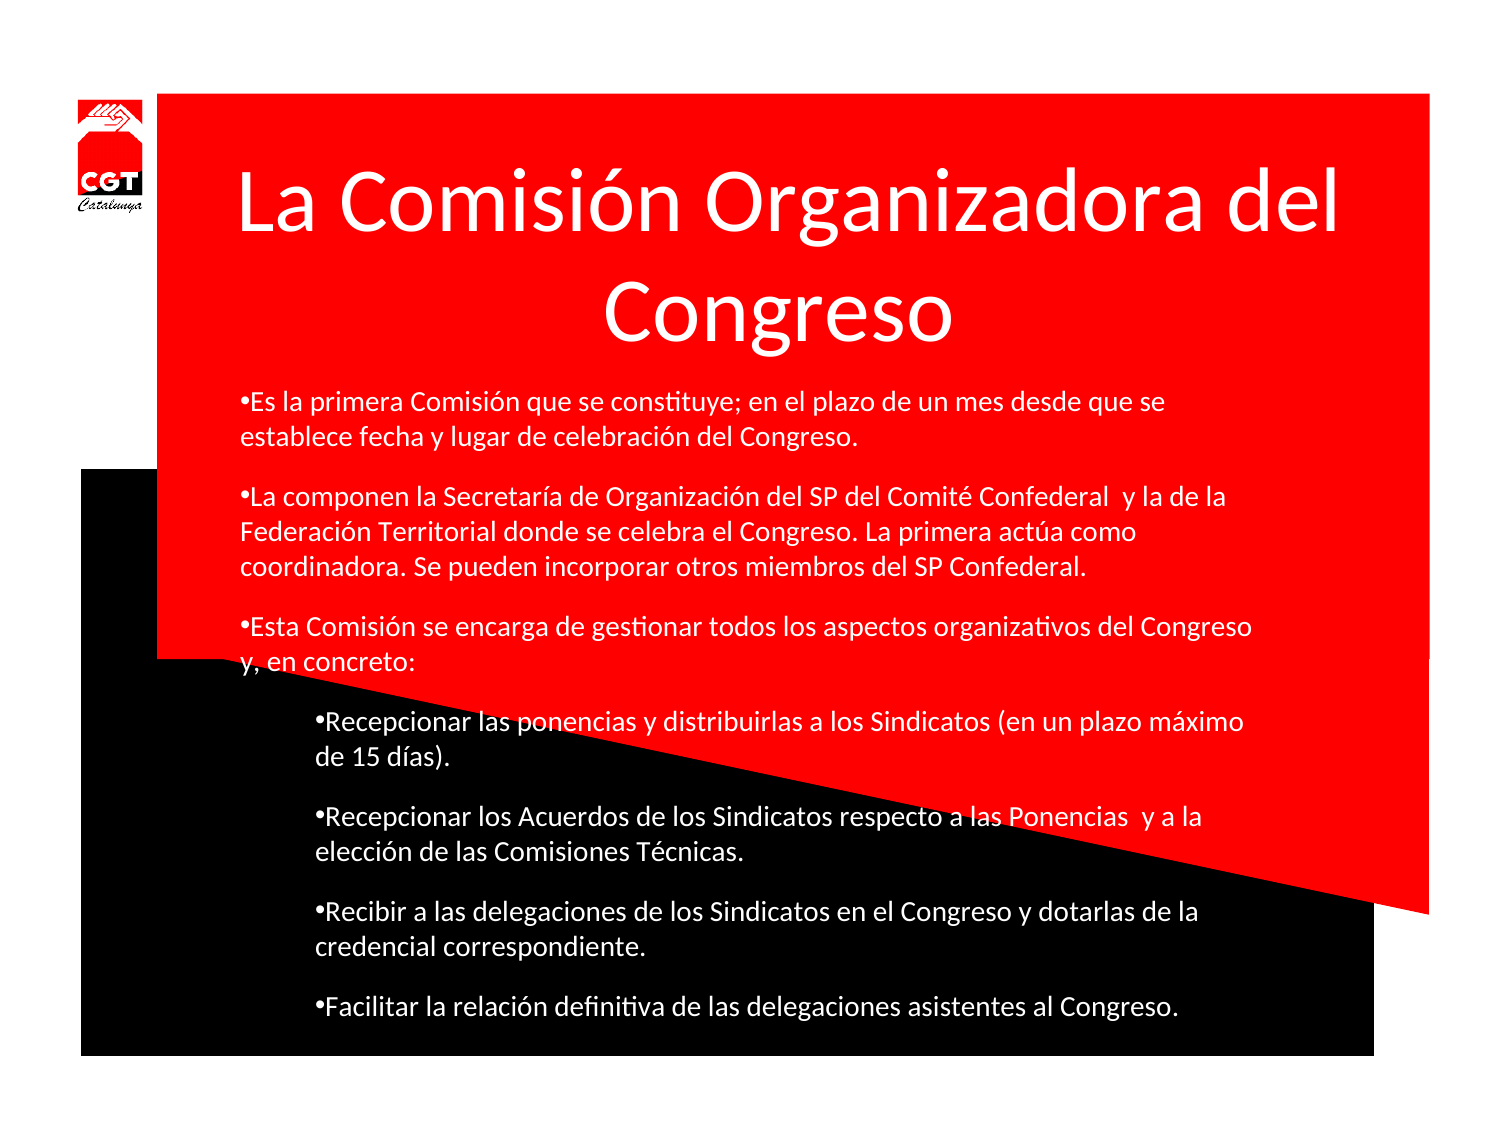

# La Comisión Organizadora del Congreso
Es la primera Comisión que se constituye; en el plazo de un mes desde que se establece fecha y lugar de celebración del Congreso.
La componen la Secretaría de Organización del SP del Comité Confederal y la de la Federación Territorial donde se celebra el Congreso. La primera actúa como coordinadora. Se pueden incorporar otros miembros del SP Confederal.
Esta Comisión se encarga de gestionar todos los aspectos organizativos del Congreso y, en concreto:
Recepcionar las ponencias y distribuirlas a los Sindicatos (en un plazo máximo de 15 días).
Recepcionar los Acuerdos de los Sindicatos respecto a las Ponencias y a la elección de las Comisiones Técnicas.
Recibir a las delegaciones de los Sindicatos en el Congreso y dotarlas de la credencial correspondiente.
Facilitar la relación definitiva de las delegaciones asistentes al Congreso.